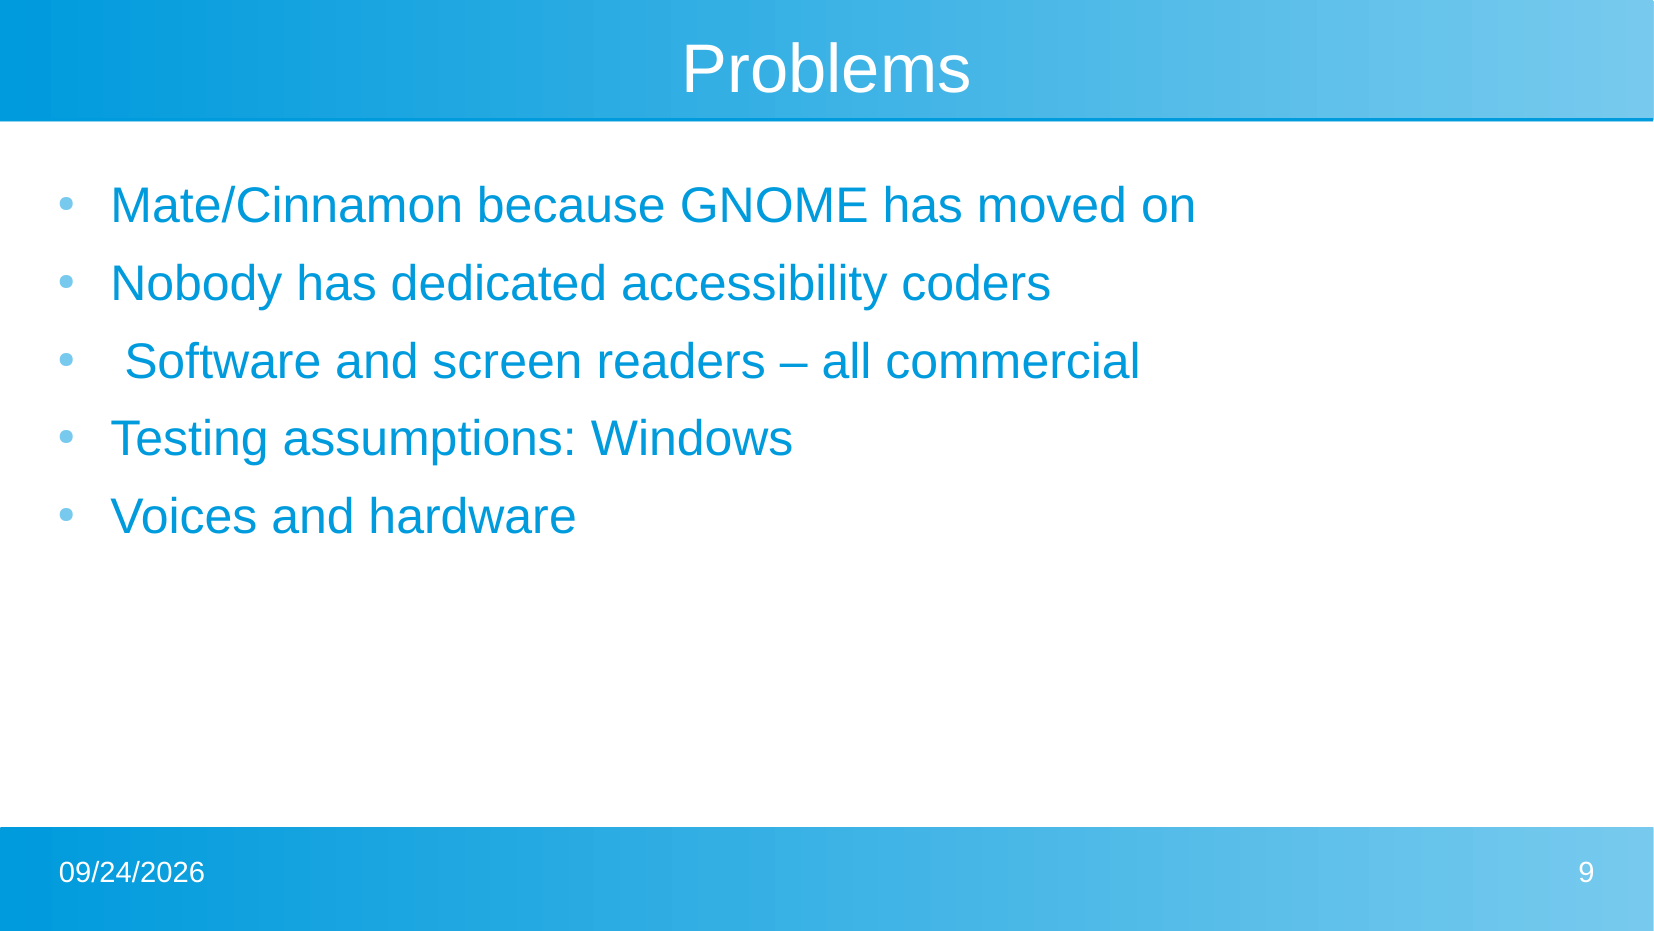

# Problems
Mate/Cinnamon because GNOME has moved on
Nobody has dedicated accessibility coders
 Software and screen readers – all commercial
Testing assumptions: Windows
Voices and hardware
9